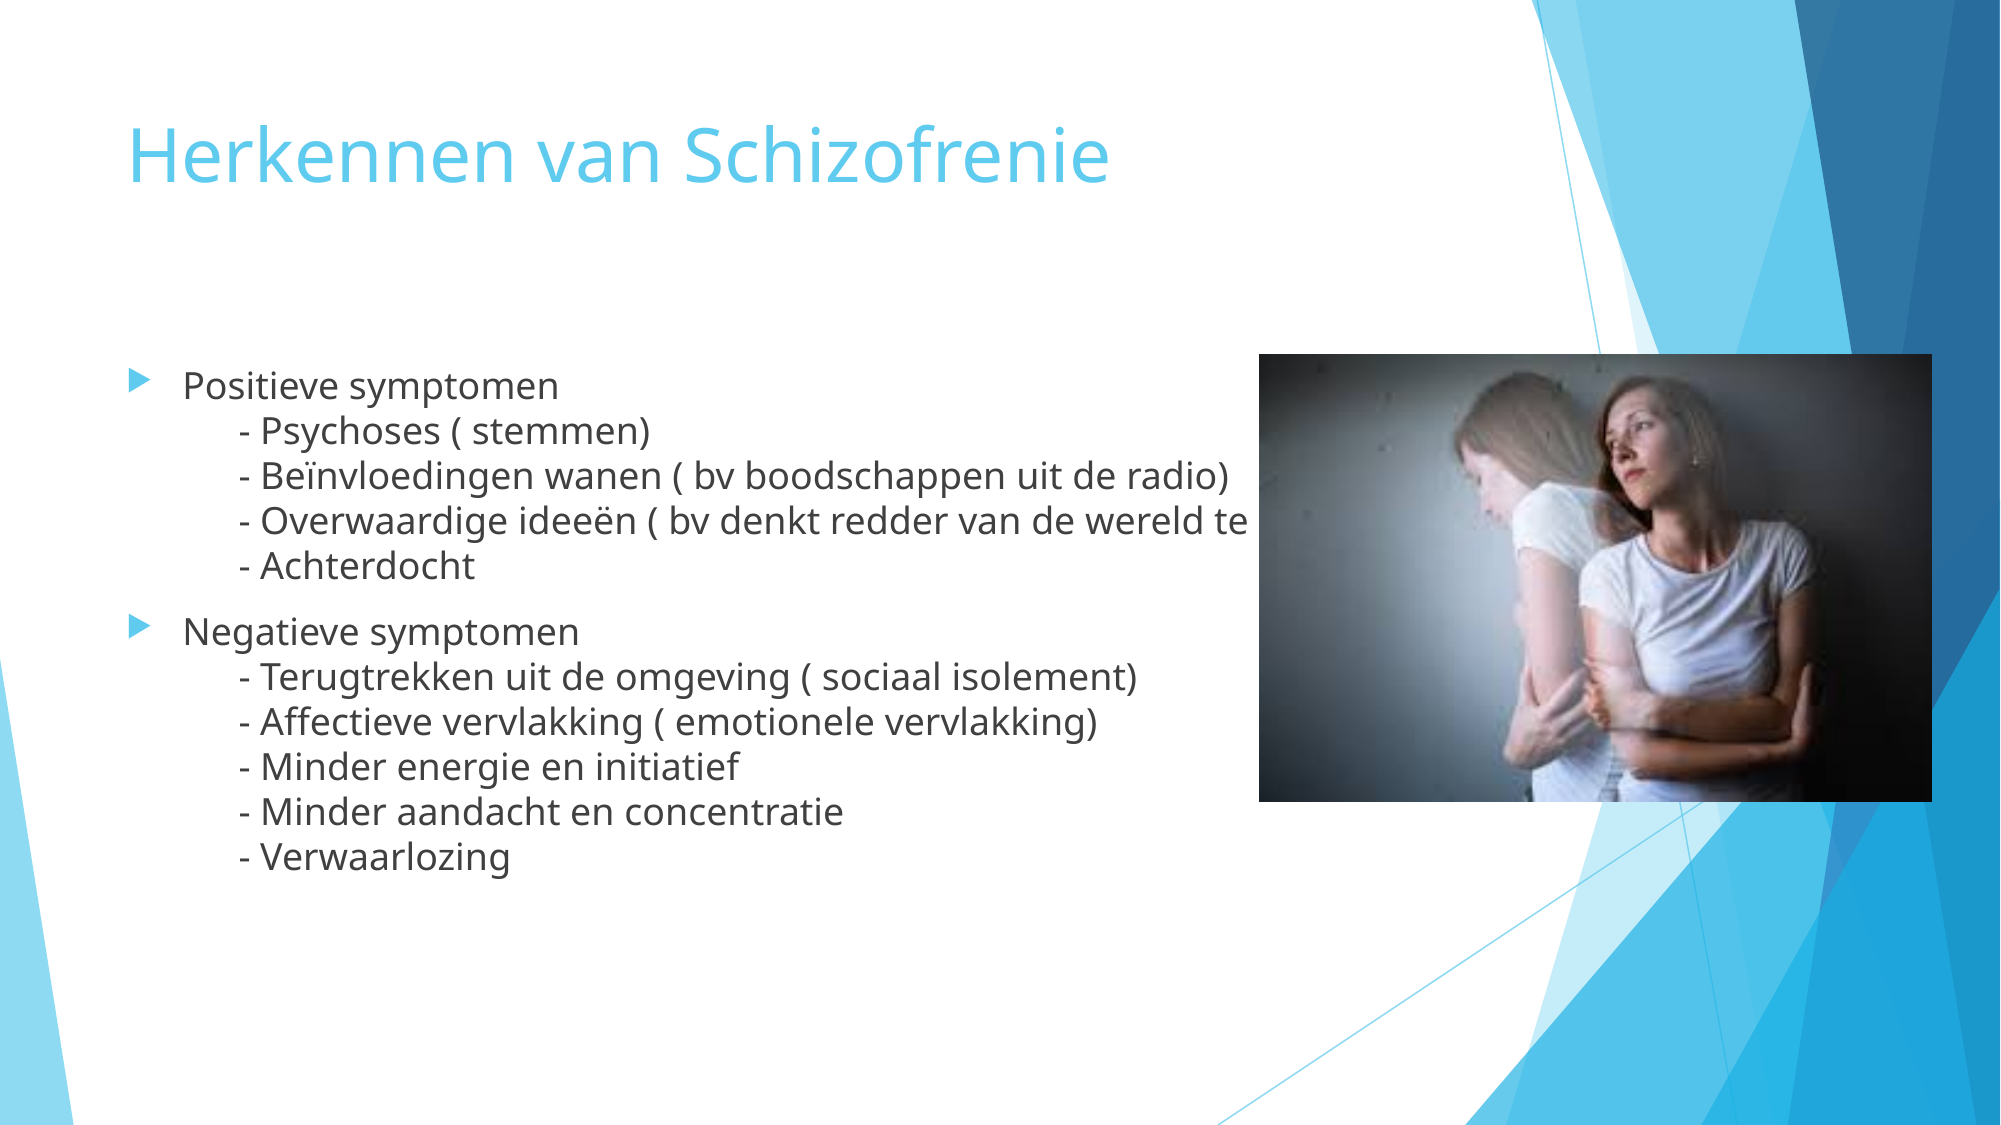

# Herkennen van Schizofrenie
Positieve symptomen
- Psychoses ( stemmen)
- Beïnvloedingen wanen ( bv boodschappen uit de radio)
- Overwaardige ideeën ( bv denkt redder van de wereld te zijn )
- Achterdocht
Negatieve symptomen
- Terugtrekken uit de omgeving ( sociaal isolement)
- Affectieve vervlakking ( emotionele vervlakking)
- Minder energie en initiatief
- Minder aandacht en concentratie
- Verwaarlozing